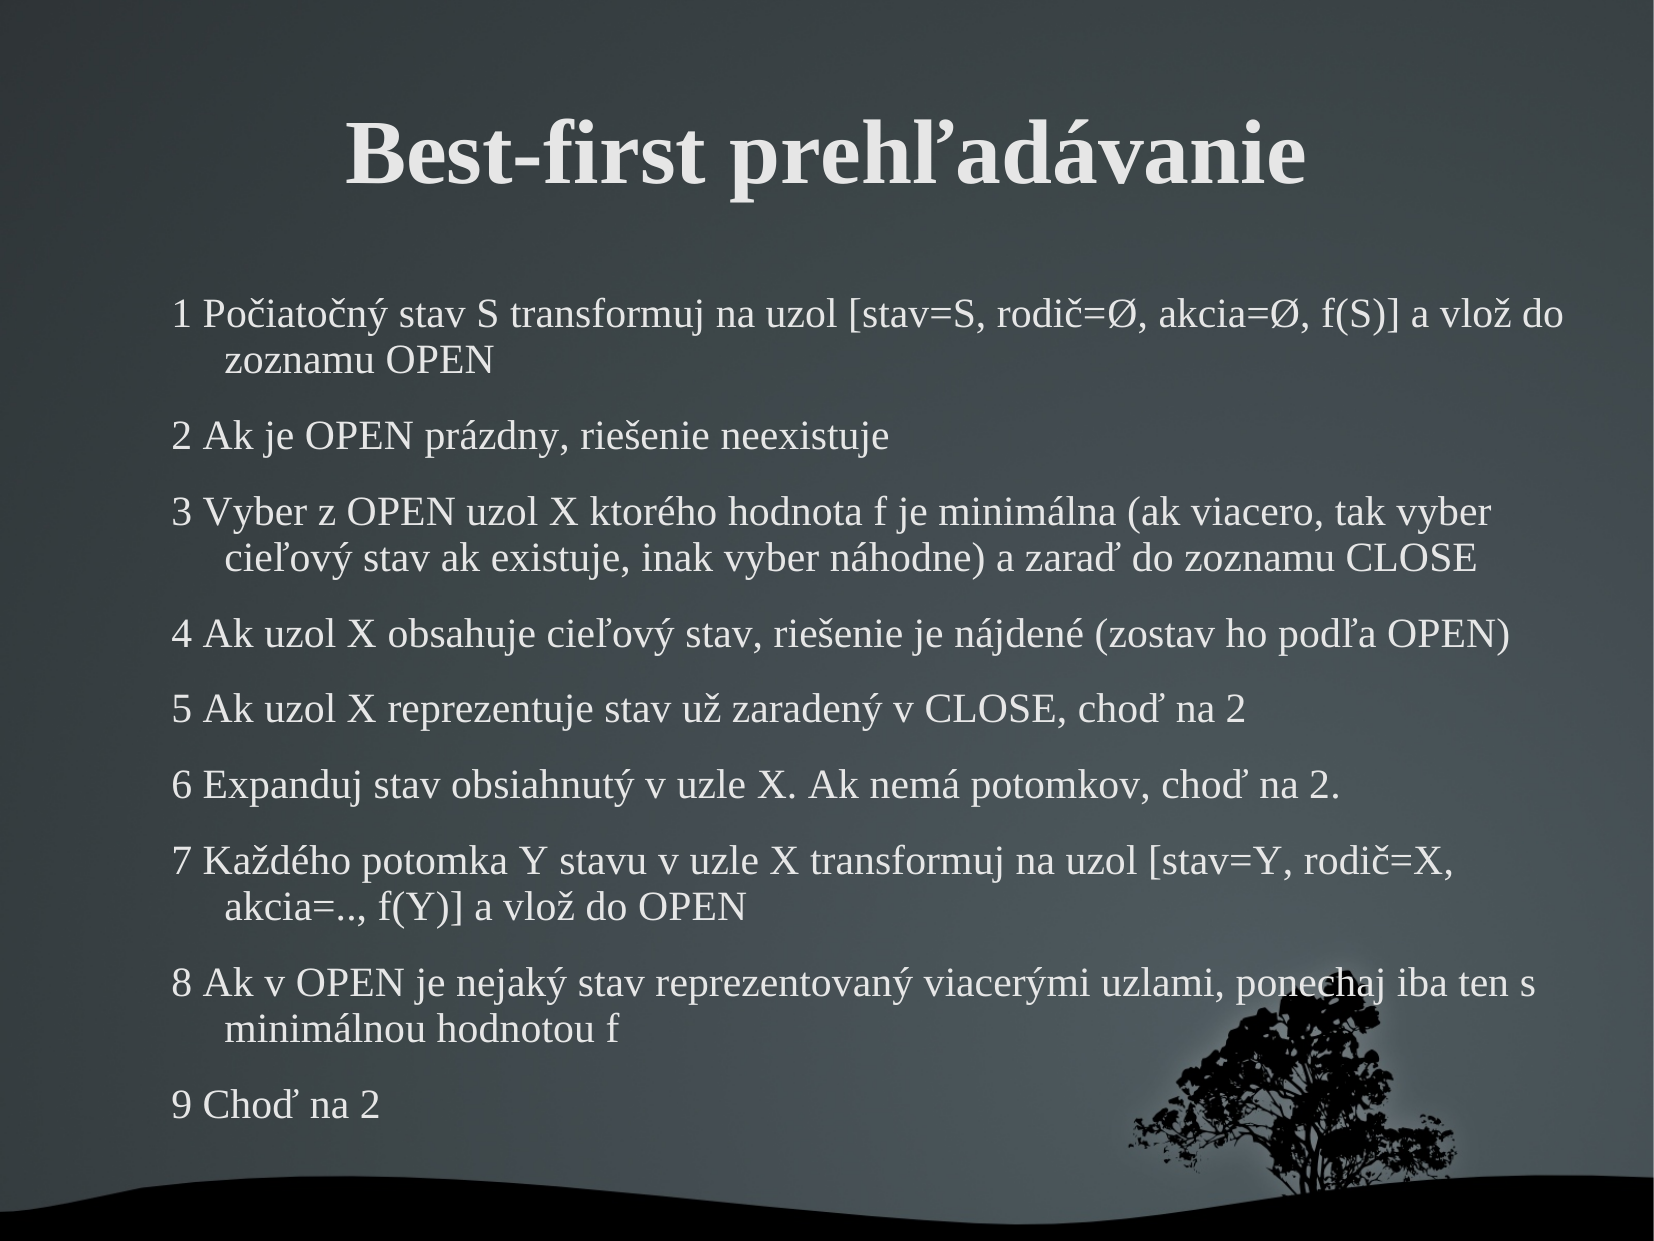

# Best-first prehľadávanie
1 Počiatočný stav S transformuj na uzol [stav=S, rodič=Ø, akcia=Ø, f(S)] a vlož do zoznamu OPEN
2 Ak je OPEN prázdny, riešenie neexistuje
3 Vyber z OPEN uzol X ktorého hodnota f je minimálna (ak viacero, tak vyber cieľový stav ak existuje, inak vyber náhodne) a zaraď do zoznamu CLOSE
4 Ak uzol X obsahuje cieľový stav, riešenie je nájdené (zostav ho podľa OPEN)
5 Ak uzol X reprezentuje stav už zaradený v CLOSE, choď na 2
6 Expanduj stav obsiahnutý v uzle X. Ak nemá potomkov, choď na 2.
7 Každého potomka Y stavu v uzle X transformuj na uzol [stav=Y, rodič=X, akcia=.., f(Y)] a vlož do OPEN
8 Ak v OPEN je nejaký stav reprezentovaný viacerými uzlami, ponechaj iba ten s minimálnou hodnotou f
9 Choď na 2